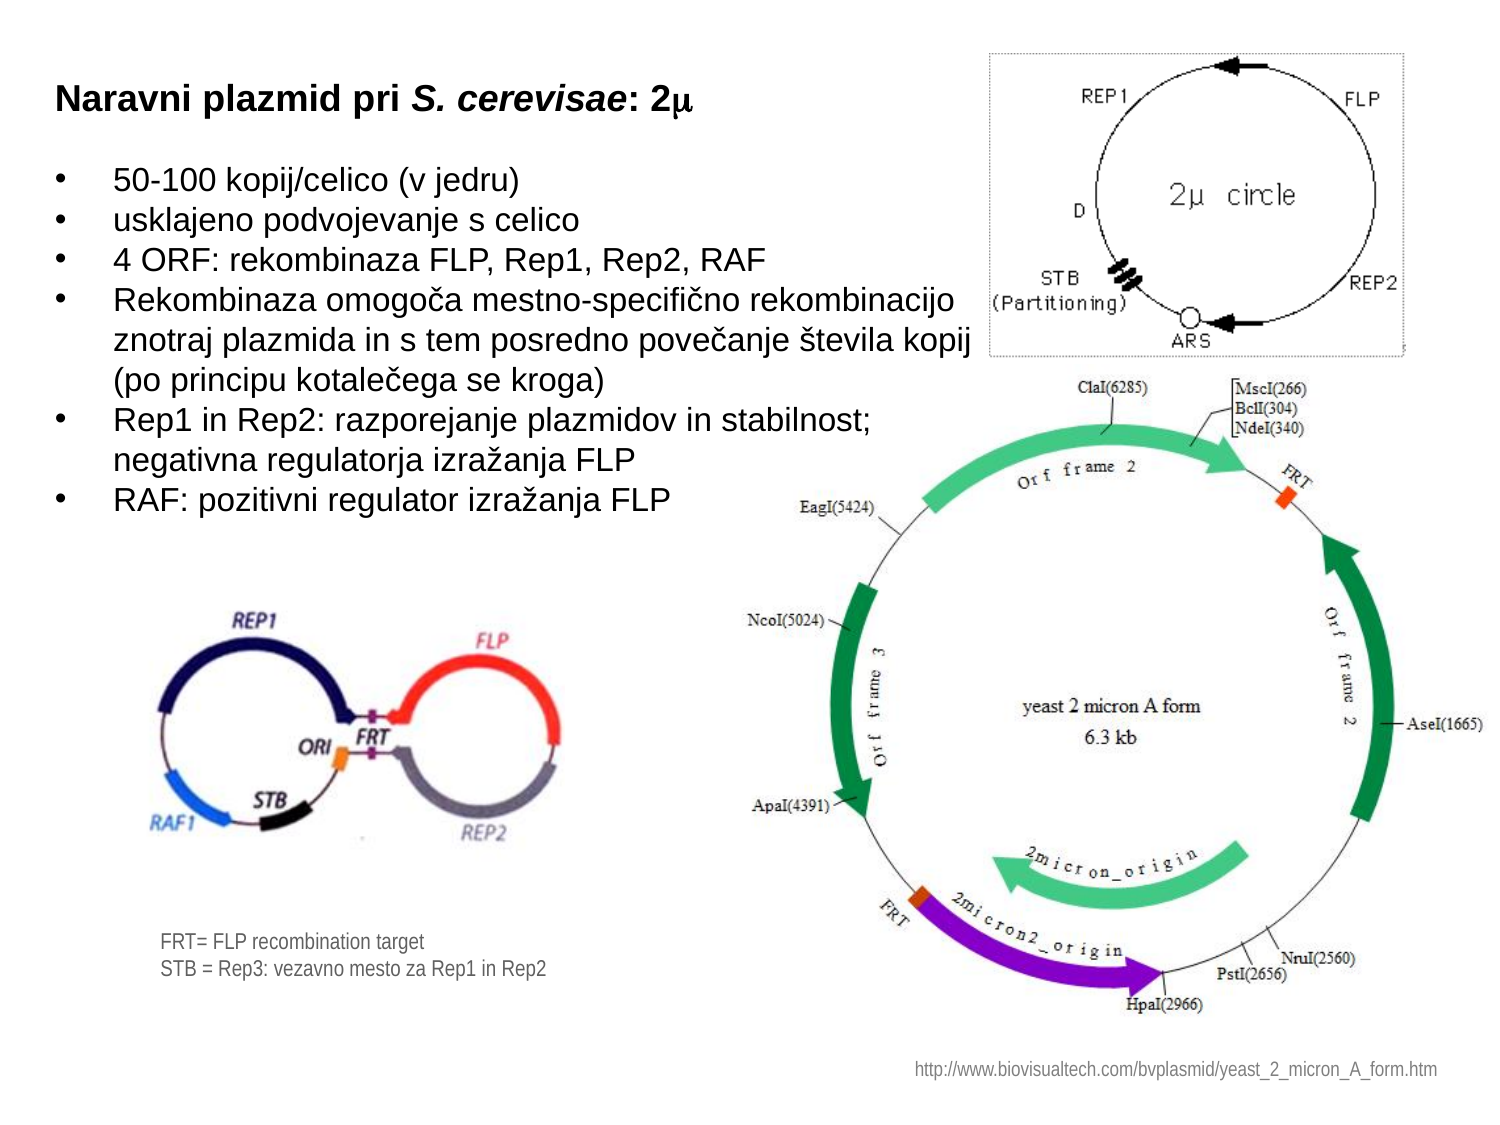

Naravni plazmid pri S. cerevisae: 2m
50-100 kopij/celico (v jedru)
usklajeno podvojevanje s celico
4 ORF: rekombinaza FLP, Rep1, Rep2, RAF
Rekombinaza omogoča mestno-specifično rekombinacijo
znotraj plazmida in s tem posredno povečanje števila kopij
(po principu kotalečega se kroga)
Rep1 in Rep2: razporejanje plazmidov in stabilnost; negativna regulatorja izražanja FLP
RAF: pozitivni regulator izražanja FLP
http://www.biovisualtech.com/bvplasmid/yeast_2_micron_A_form.htm
FRT= FLP recombination target
STB = Rep3: vezavno mesto za Rep1 in Rep2